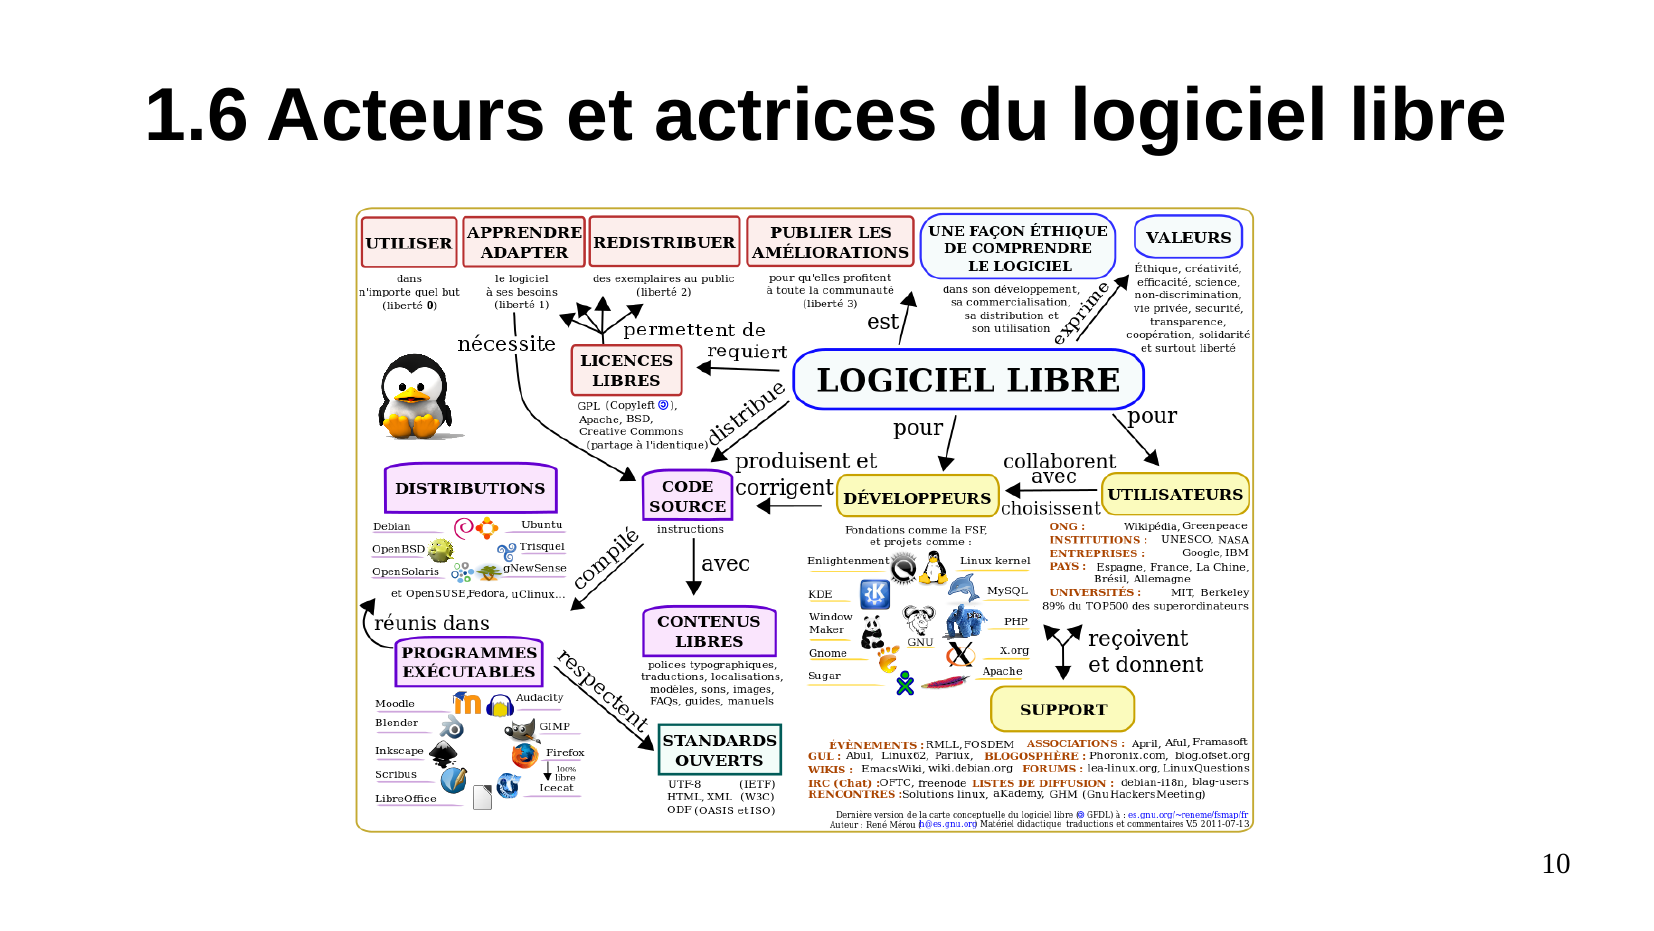

# 1.6 Acteurs et actrices du logiciel libre
10